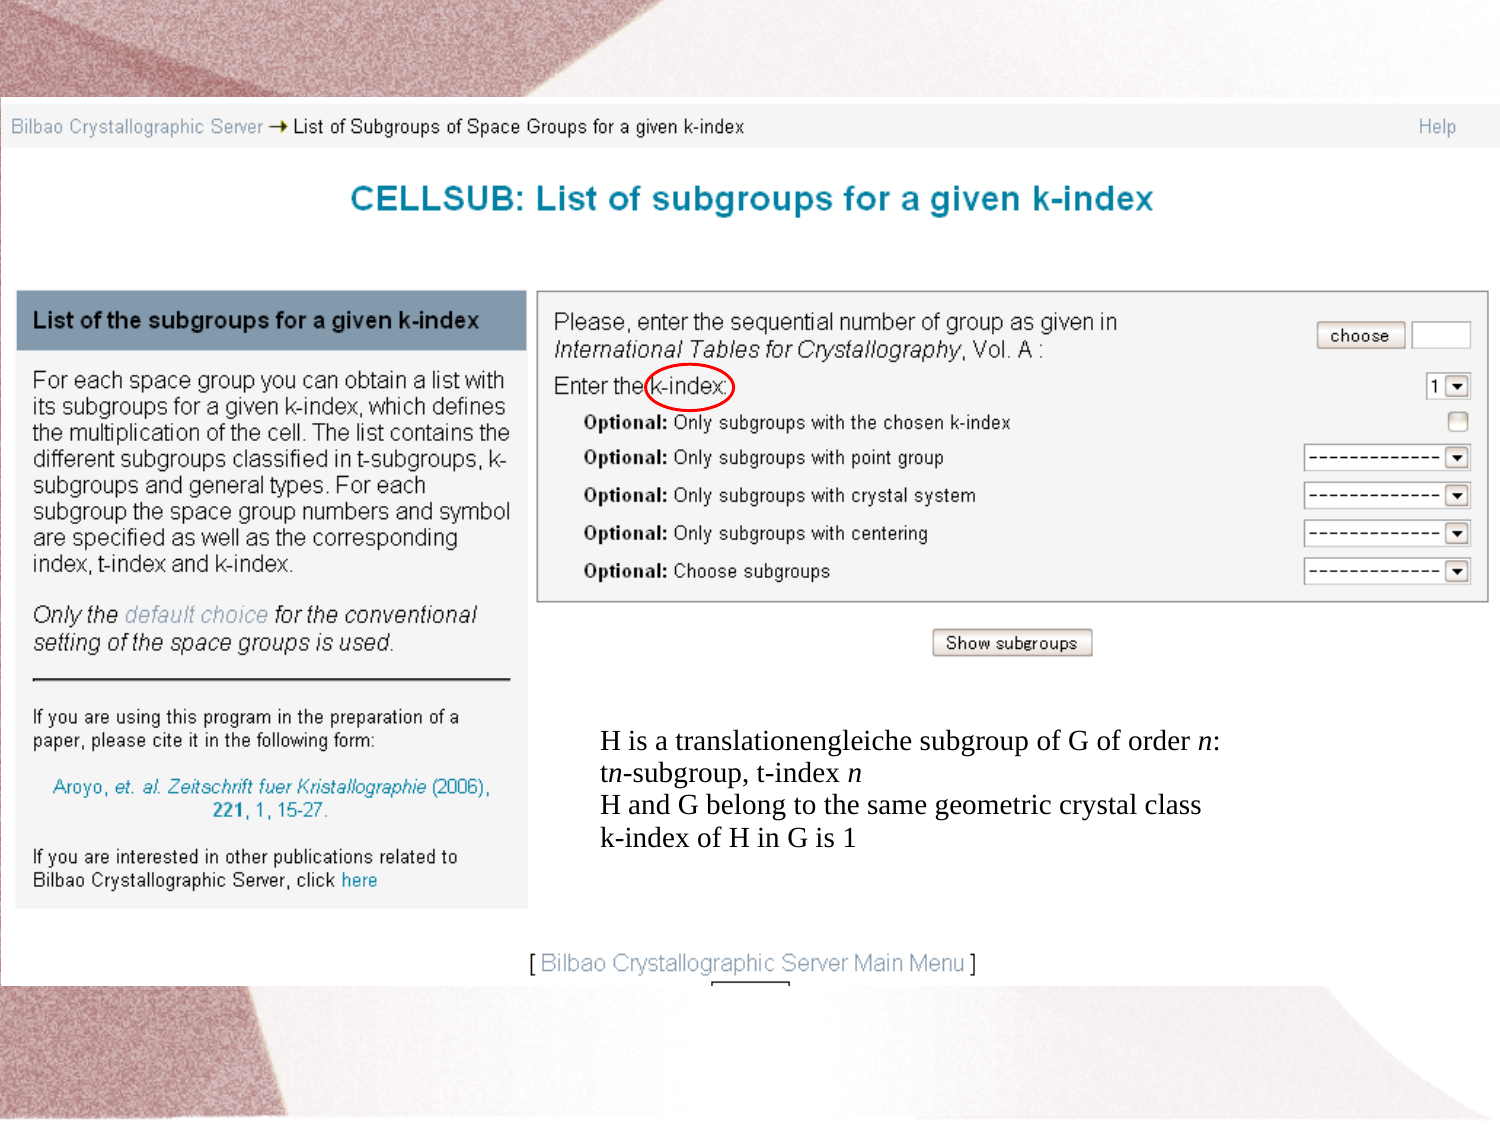

#
H is a translationengleiche subgroup of G of order n:
tn-subgroup, t-index n
H and G belong to the same geometric crystal class
k-index of H in G is 1